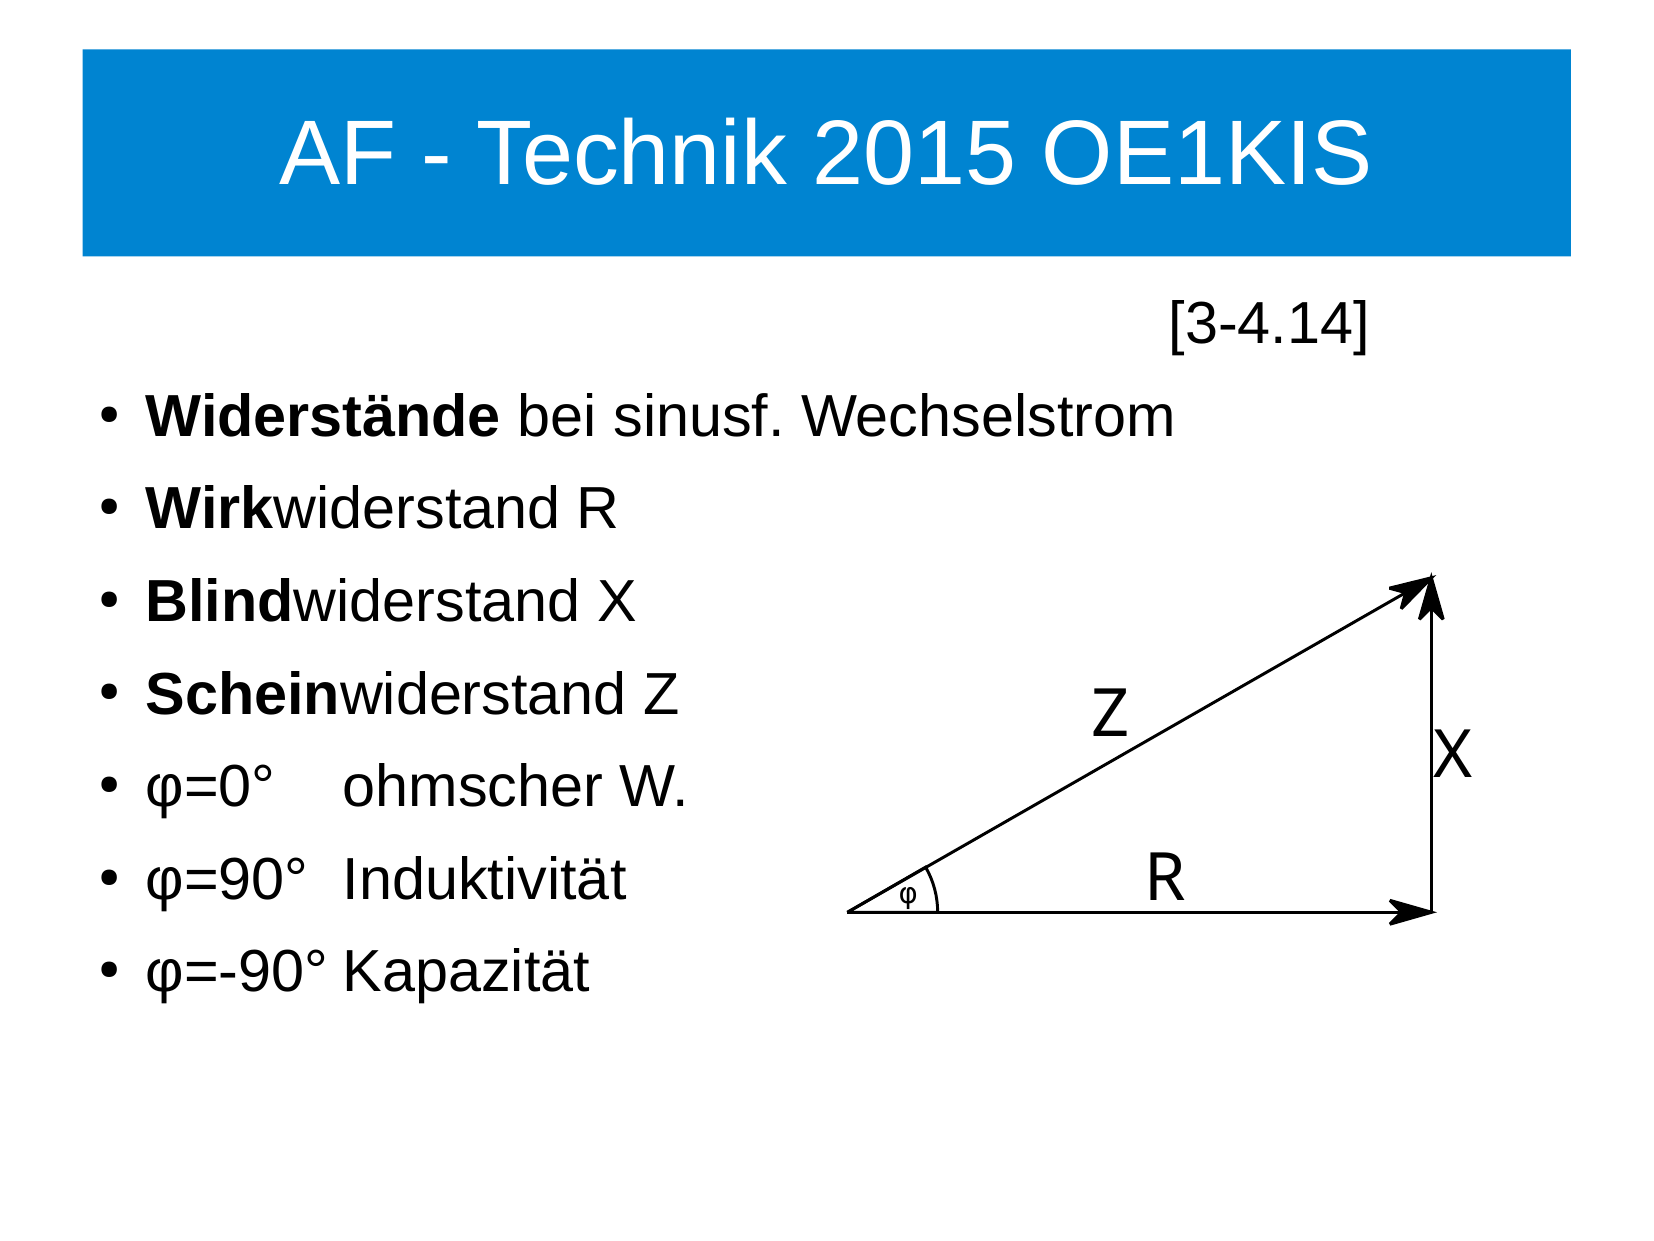

#
AF - Technik 2015 OE1KIS
 [3-4.14]
Widerstände bei sinusf. Wechselstrom
Wirkwiderstand R
Blindwiderstand X
Scheinwiderstand Z
φ=0°		ohmscher W.
φ=90°	Induktivität
φ=-90°	Kapazität